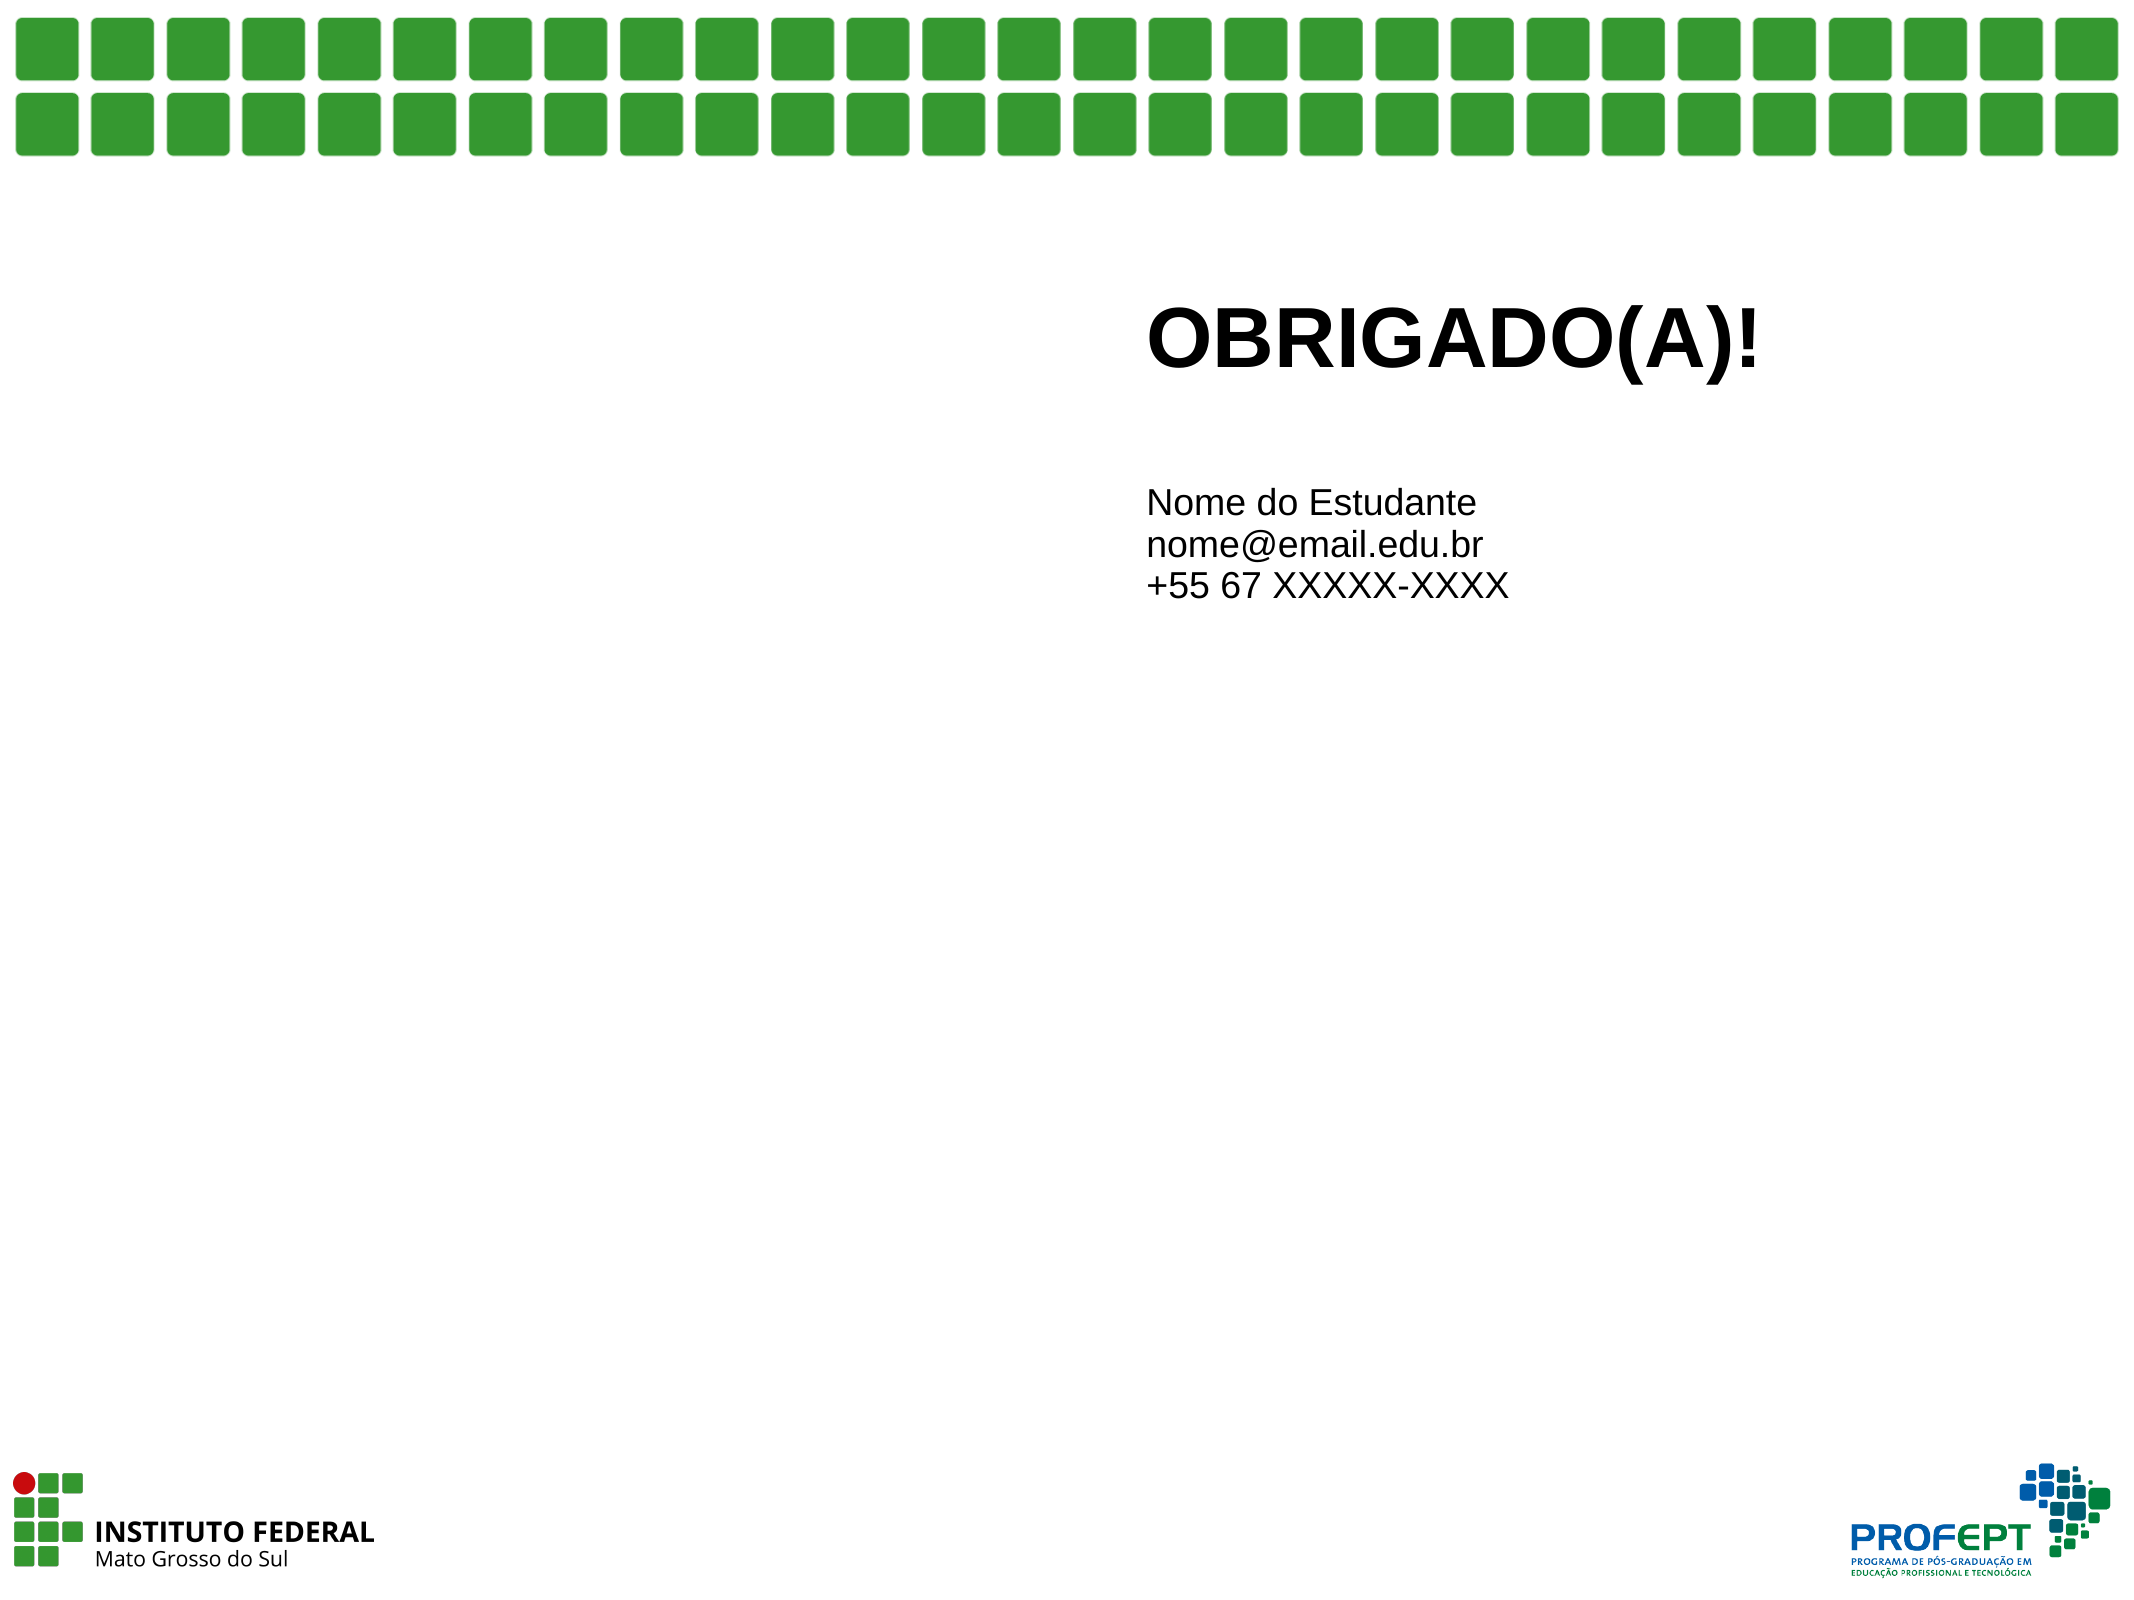

OBRIGADO(A)!
Nome do Estudante
nome@email.edu.br
+55 67 XXXXX-XXXX